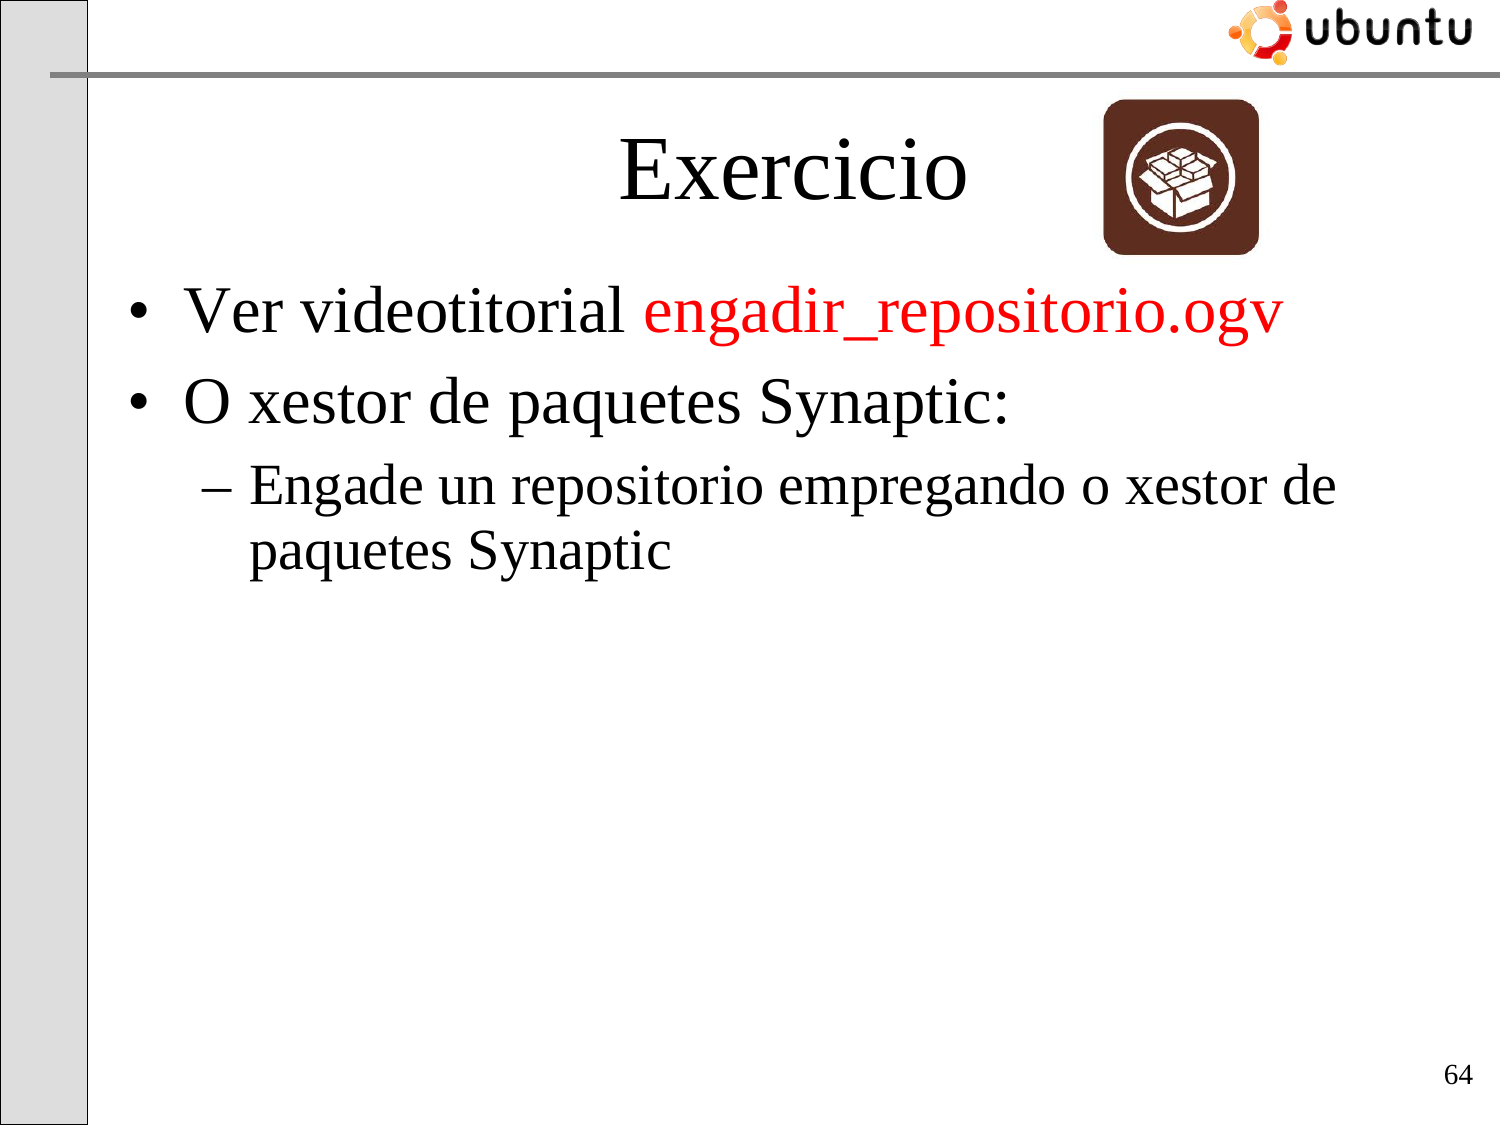

# Exercicio
Ver videotitorial engadir_repositorio.ogv
O xestor de paquetes Synaptic:
Engade un repositorio empregando o xestor de paquetes Synaptic
64